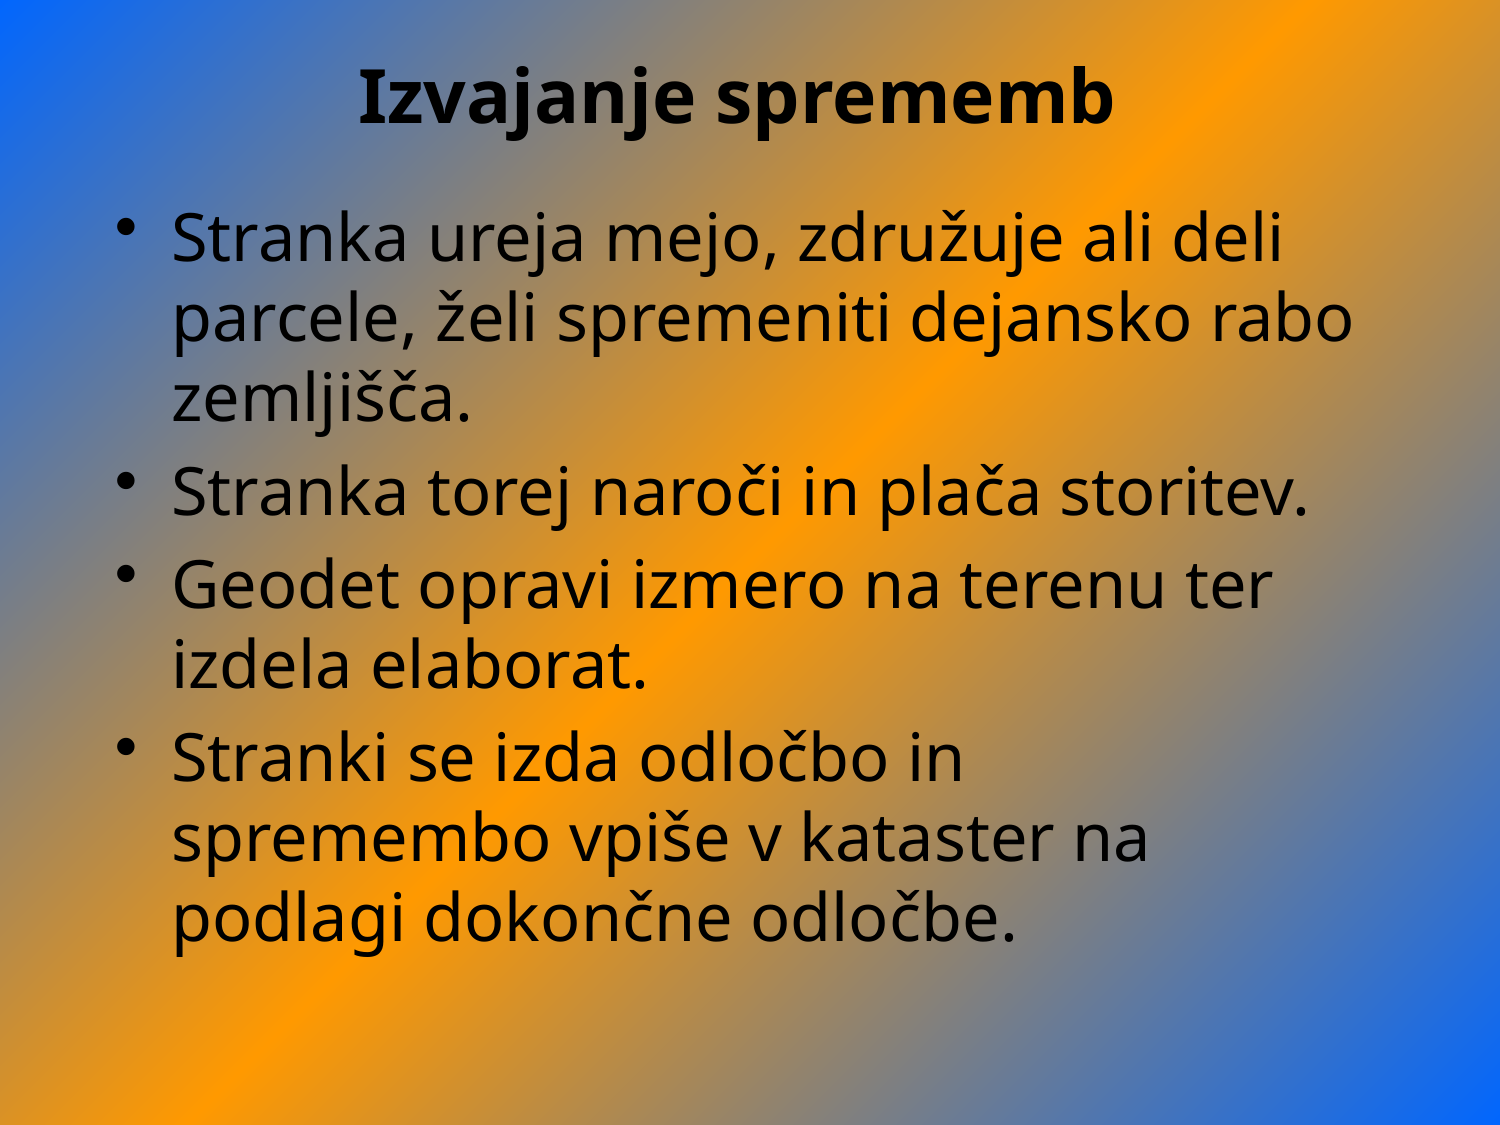

# Izvajanje sprememb
Stranka ureja mejo, združuje ali deli parcele, želi spremeniti dejansko rabo zemljišča.
Stranka torej naroči in plača storitev.
Geodet opravi izmero na terenu ter izdela elaborat.
Stranki se izda odločbo in spremembo vpiše v kataster na podlagi dokončne odločbe.